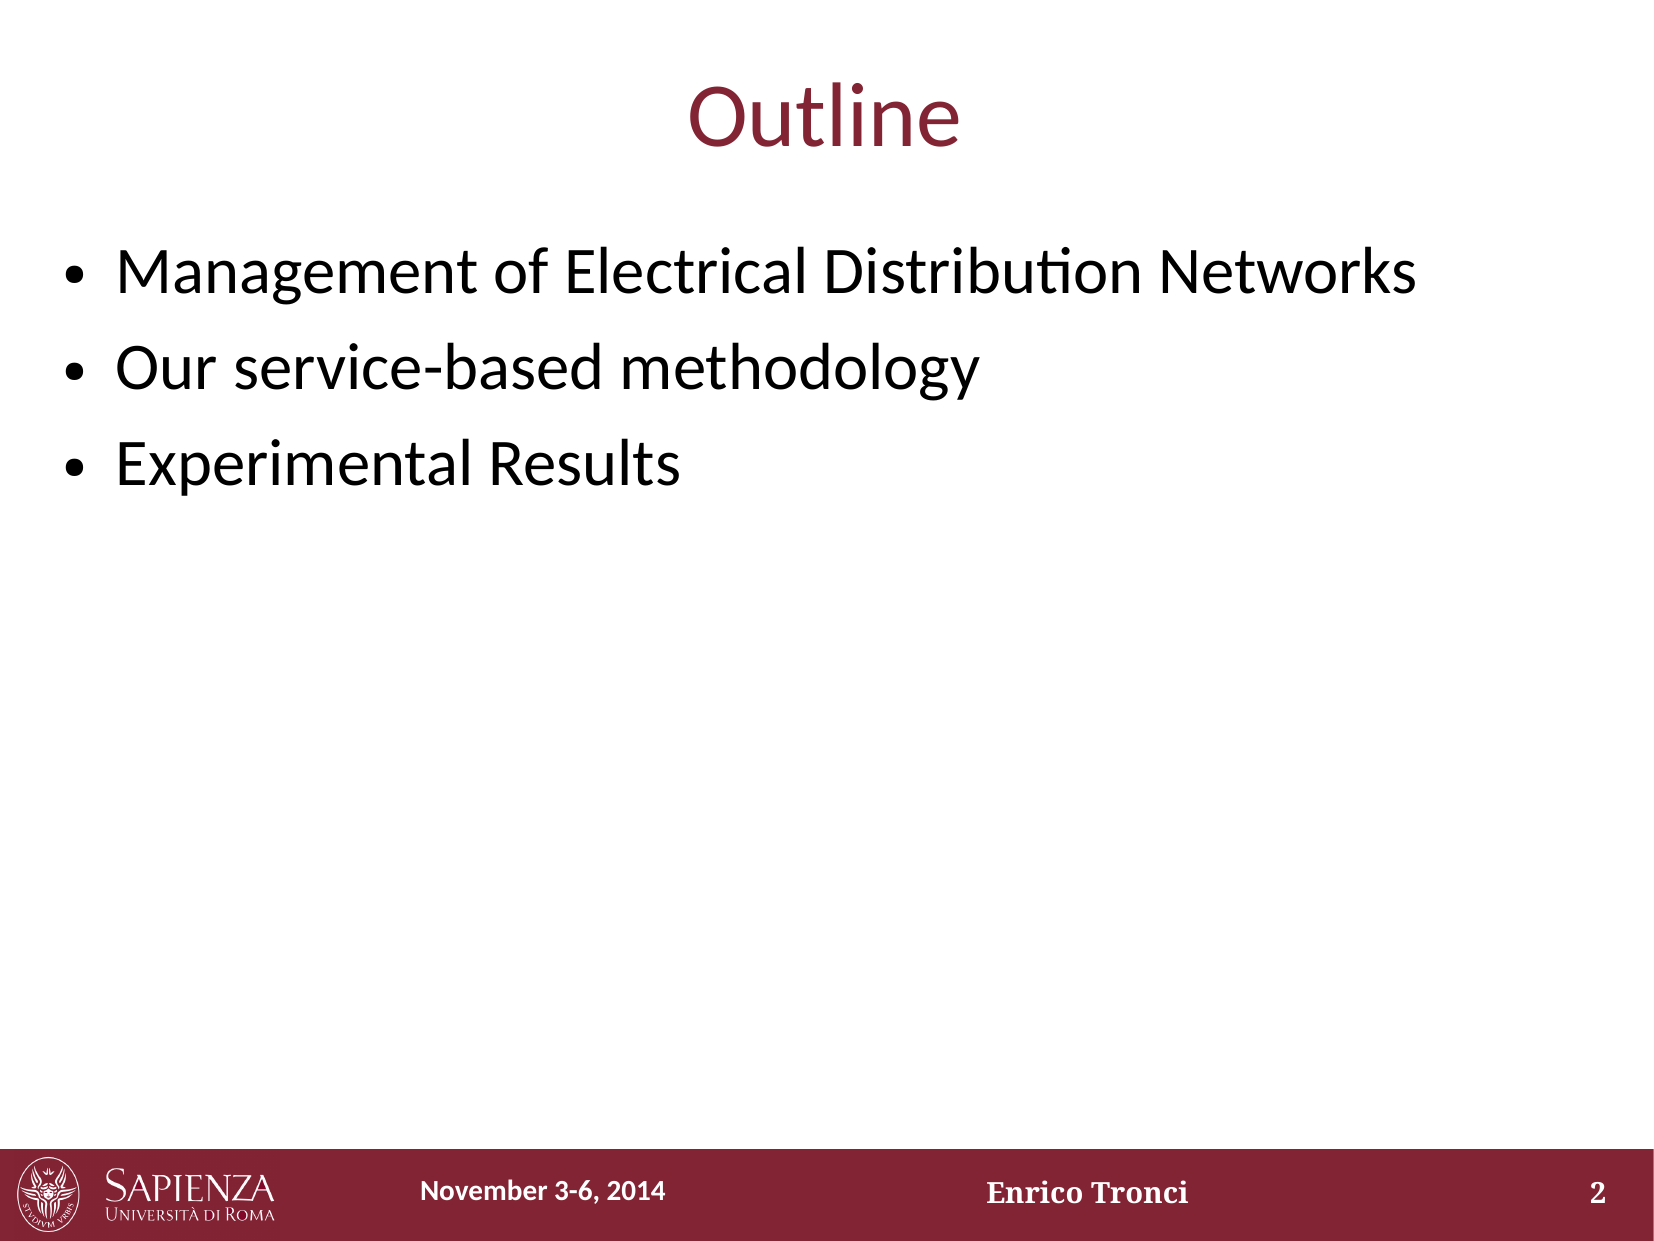

# Outline
Management of Electrical Distribution Networks
Our service-based methodology
Experimental Results
November 3-6, 2014
Enrico Tronci
2